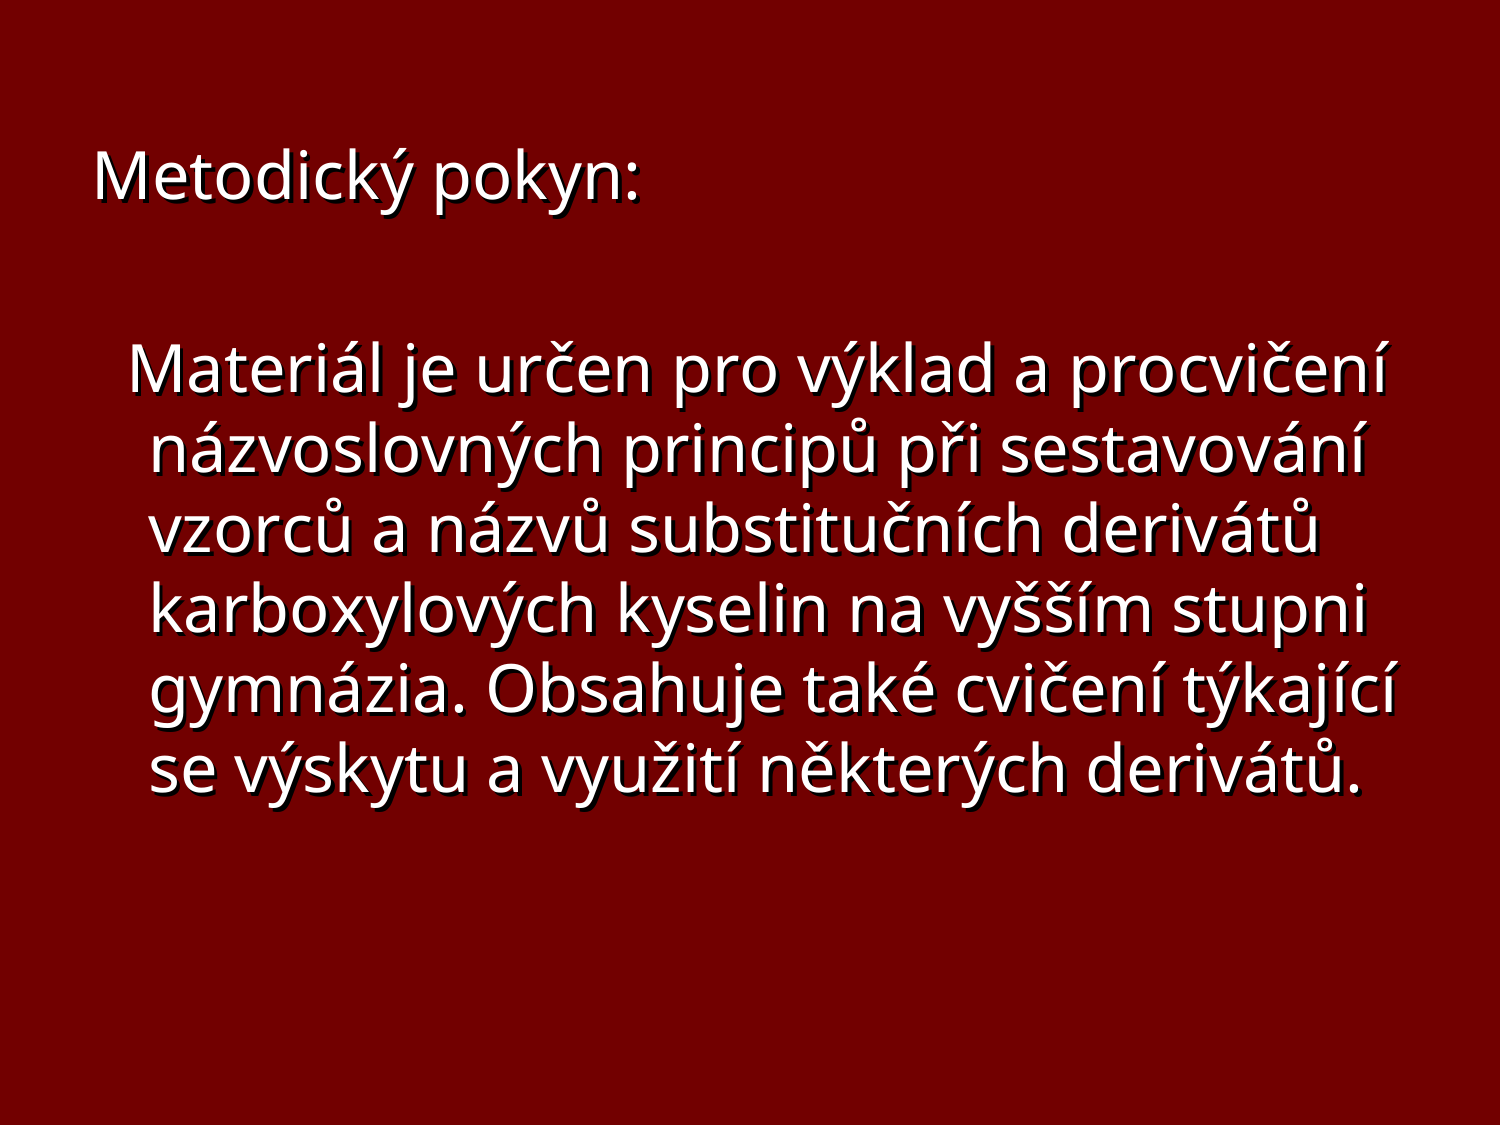

# Metodický pokyn:
 Materiál je určen pro výklad a procvičení názvoslovných principů při sestavování vzorců a názvů substitučních derivátů karboxylových kyselin na vyšším stupni gymnázia. Obsahuje také cvičení týkající se výskytu a využití některých derivátů.